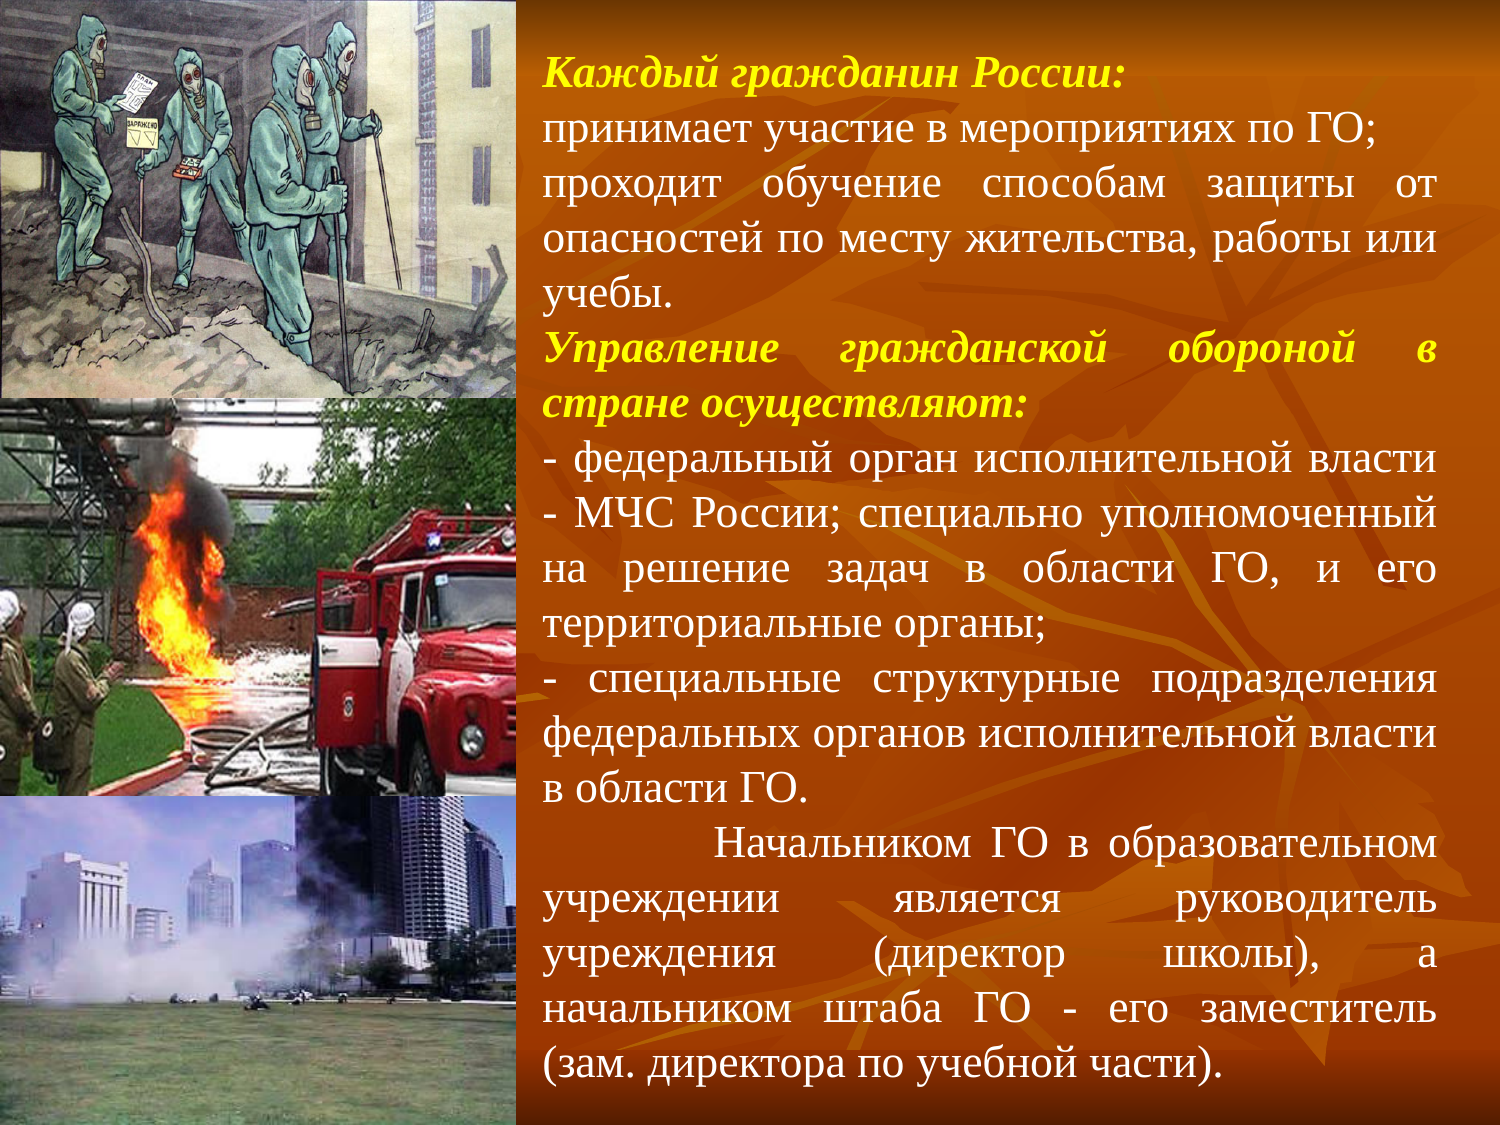

Каждый гражданин России:
принимает участие в мероприятиях по ГО;
проходит обучение способам защиты от опасностей по месту жительства, работы или учебы.
Управление гражданской обороной в стране осуществляют:
- федеральный орган исполнительной власти - МЧС России; специально уполномоченный на решение задач в области ГО, и его территориальные органы;
- специальные структурные подразделения федеральных органов исполнительной власти в области ГО.
 Начальником ГО в образовательном учреждении является руководитель учреждения (директор школы), а начальником штаба ГО - его заместитель (зам. директора по учебной части).